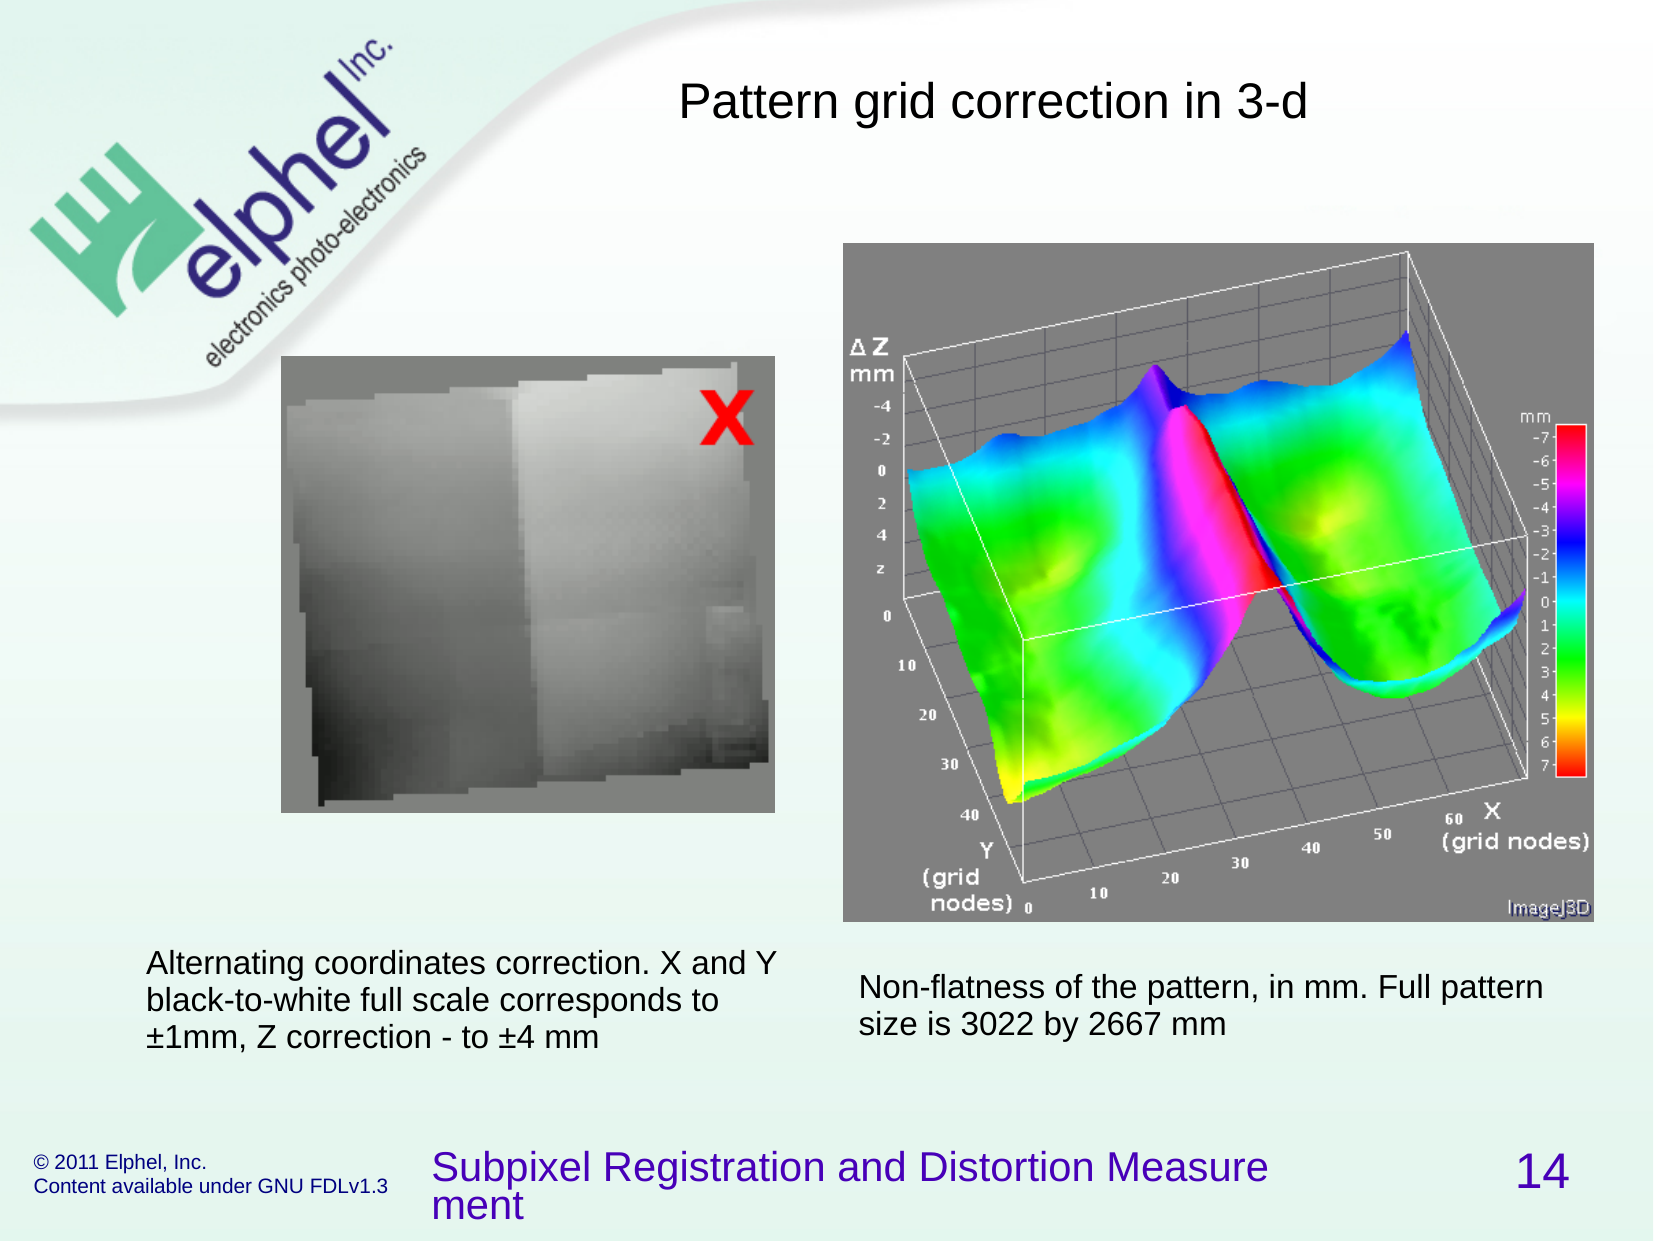

# Pattern grid correction in 3-d
Alternating coordinates correction. X and Y black-to-white full scale corresponds to ±1mm, Z correction - to ±4 mm
Non-flatness of the pattern, in mm. Full pattern size is 3022 by 2667 mm
Subpixel Registration and Distortion Measurement
14